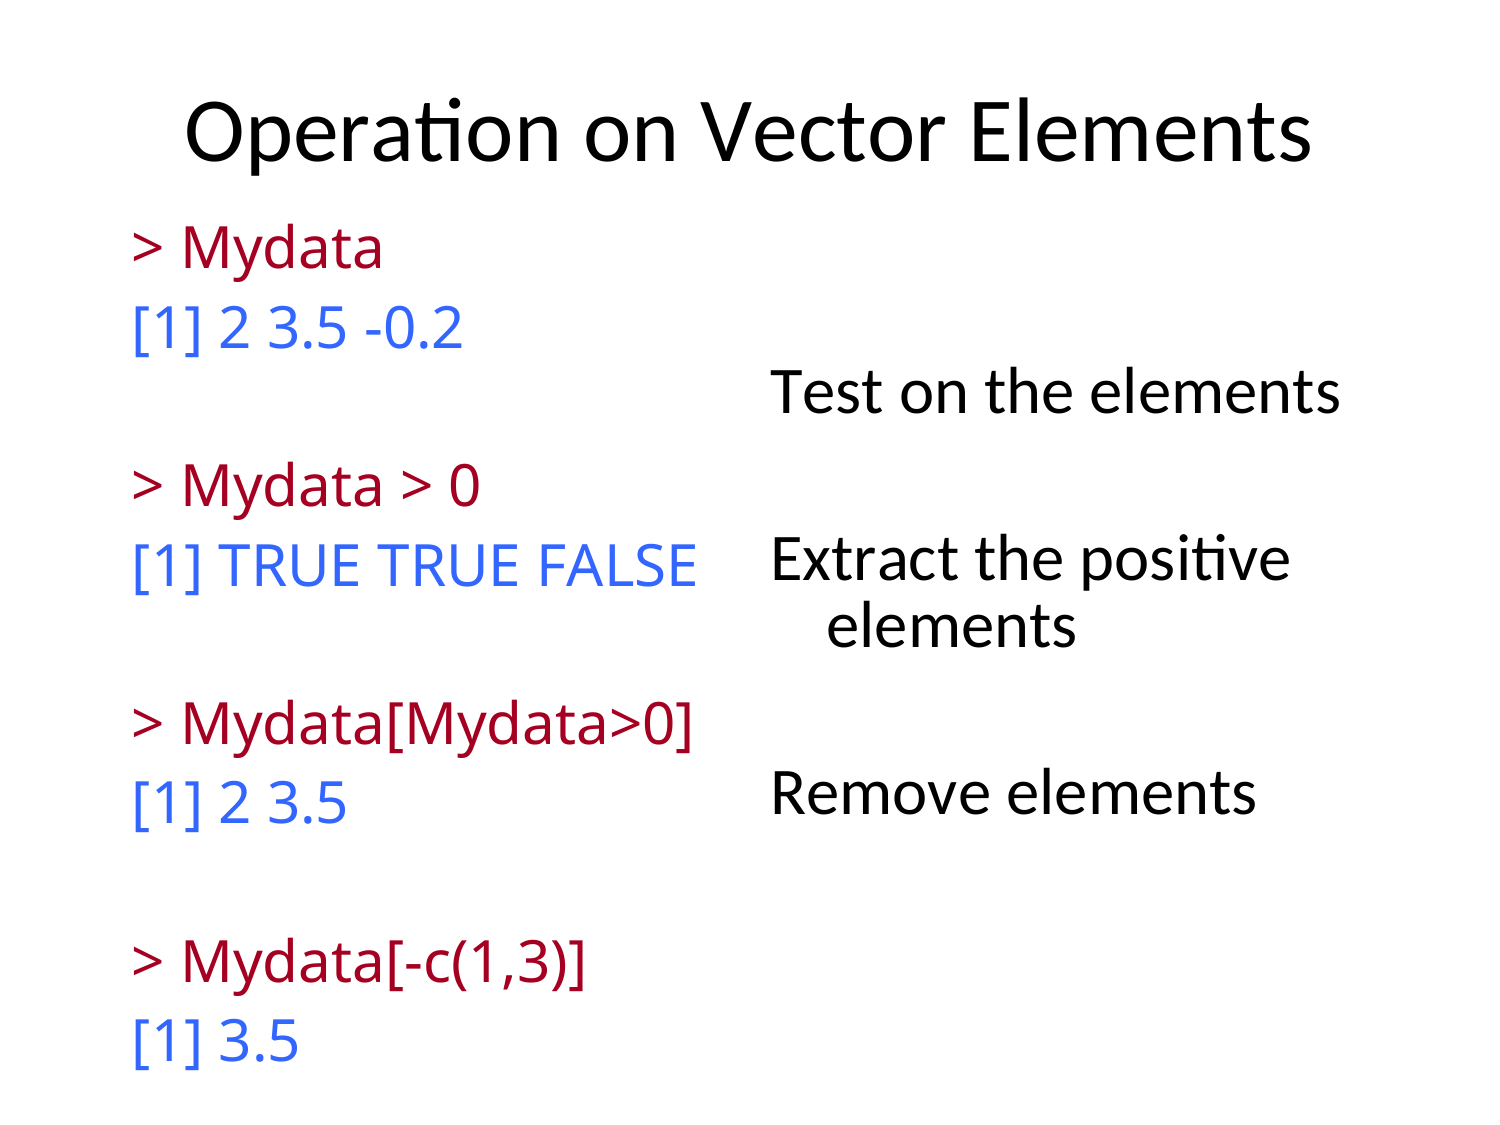

# Operation on Vector Elements
Test on the elements
Extract the positive elements
Remove elements
> Mydata
[1] 2 3.5 -0.2
> Mydata > 0
[1] TRUE TRUE FALSE
> Mydata[Mydata>0]
[1] 2 3.5
> Mydata[-c(1,3)]
[1] 3.5